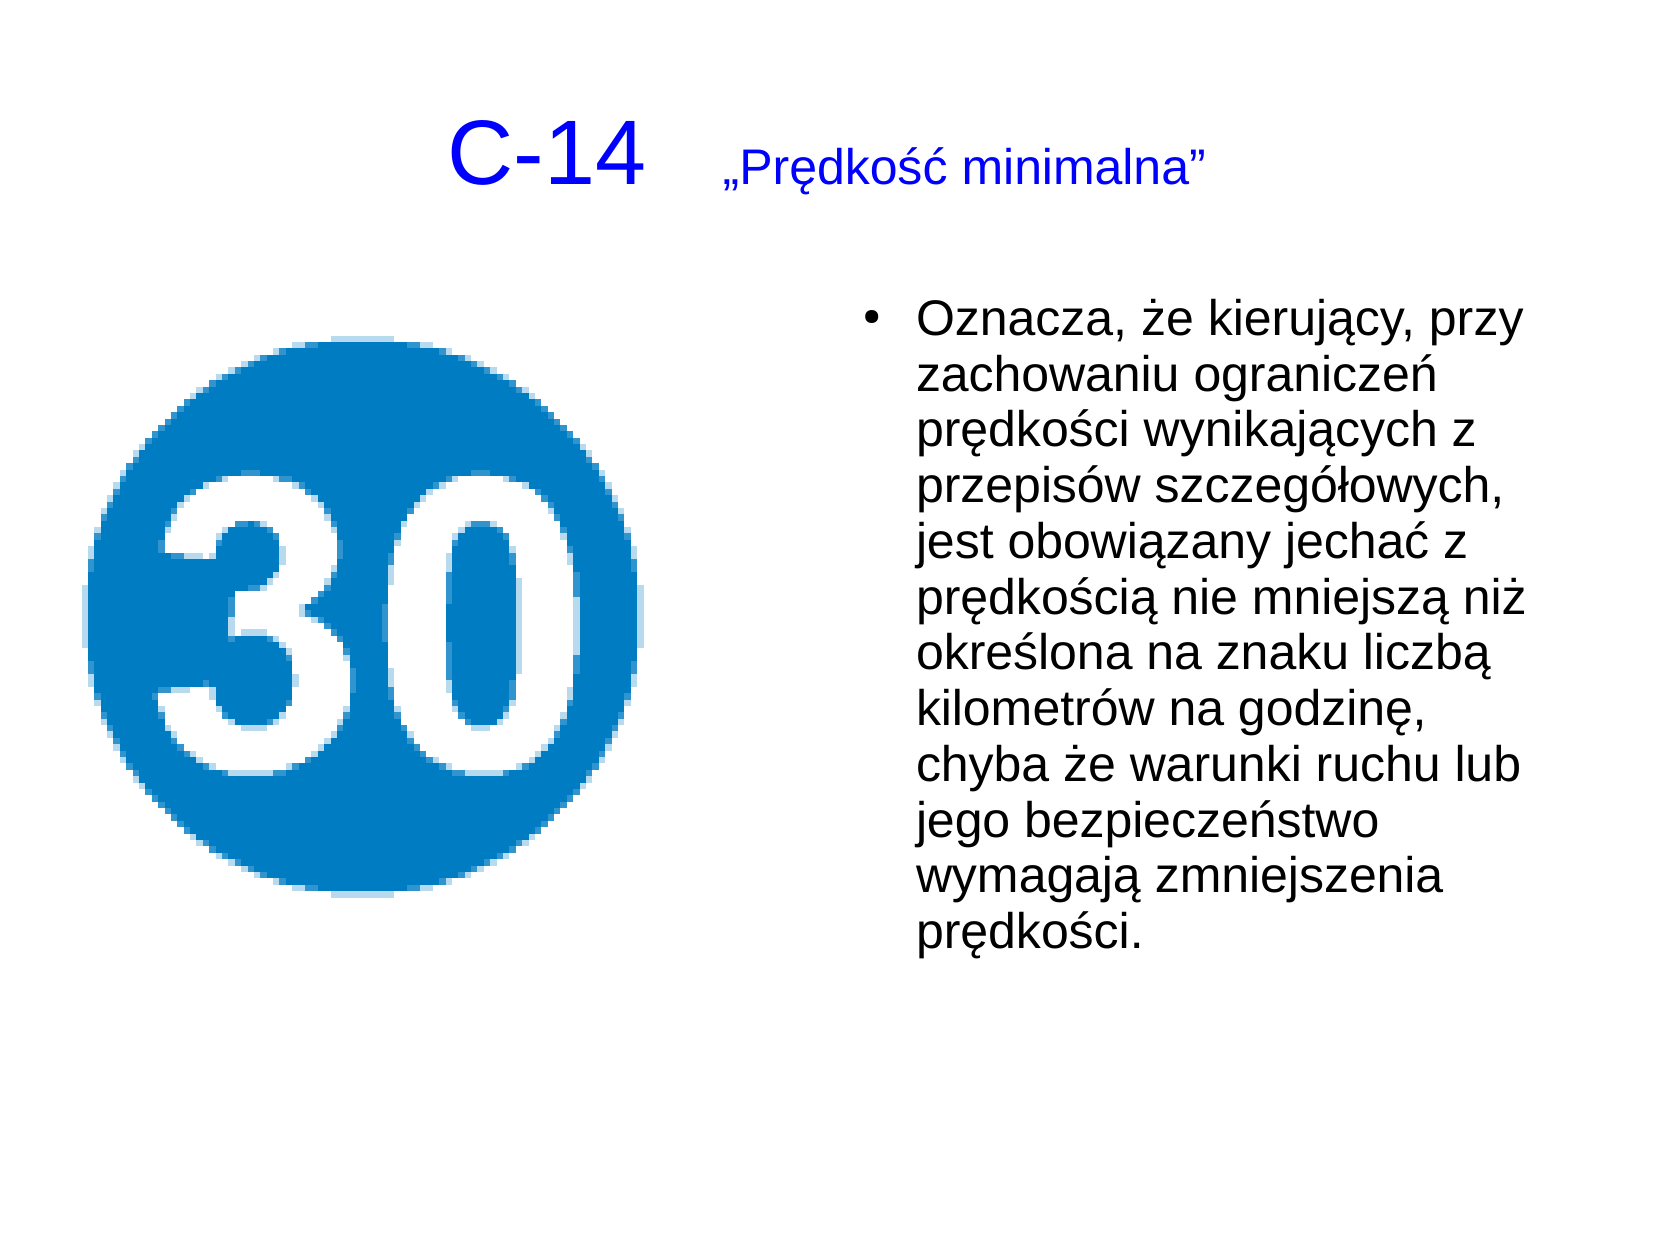

# C-14 „Prędkość minimalna”
Oznacza, że kierujący, przy zachowaniu ograniczeń prędkości wynikających z przepisów szczegółowych, jest obowiązany jechać z prędkością nie mniejszą niż określona na znaku liczbą kilometrów na godzinę, chyba że warunki ruchu lub jego bezpieczeństwo wymagają zmniejszenia prędkości.